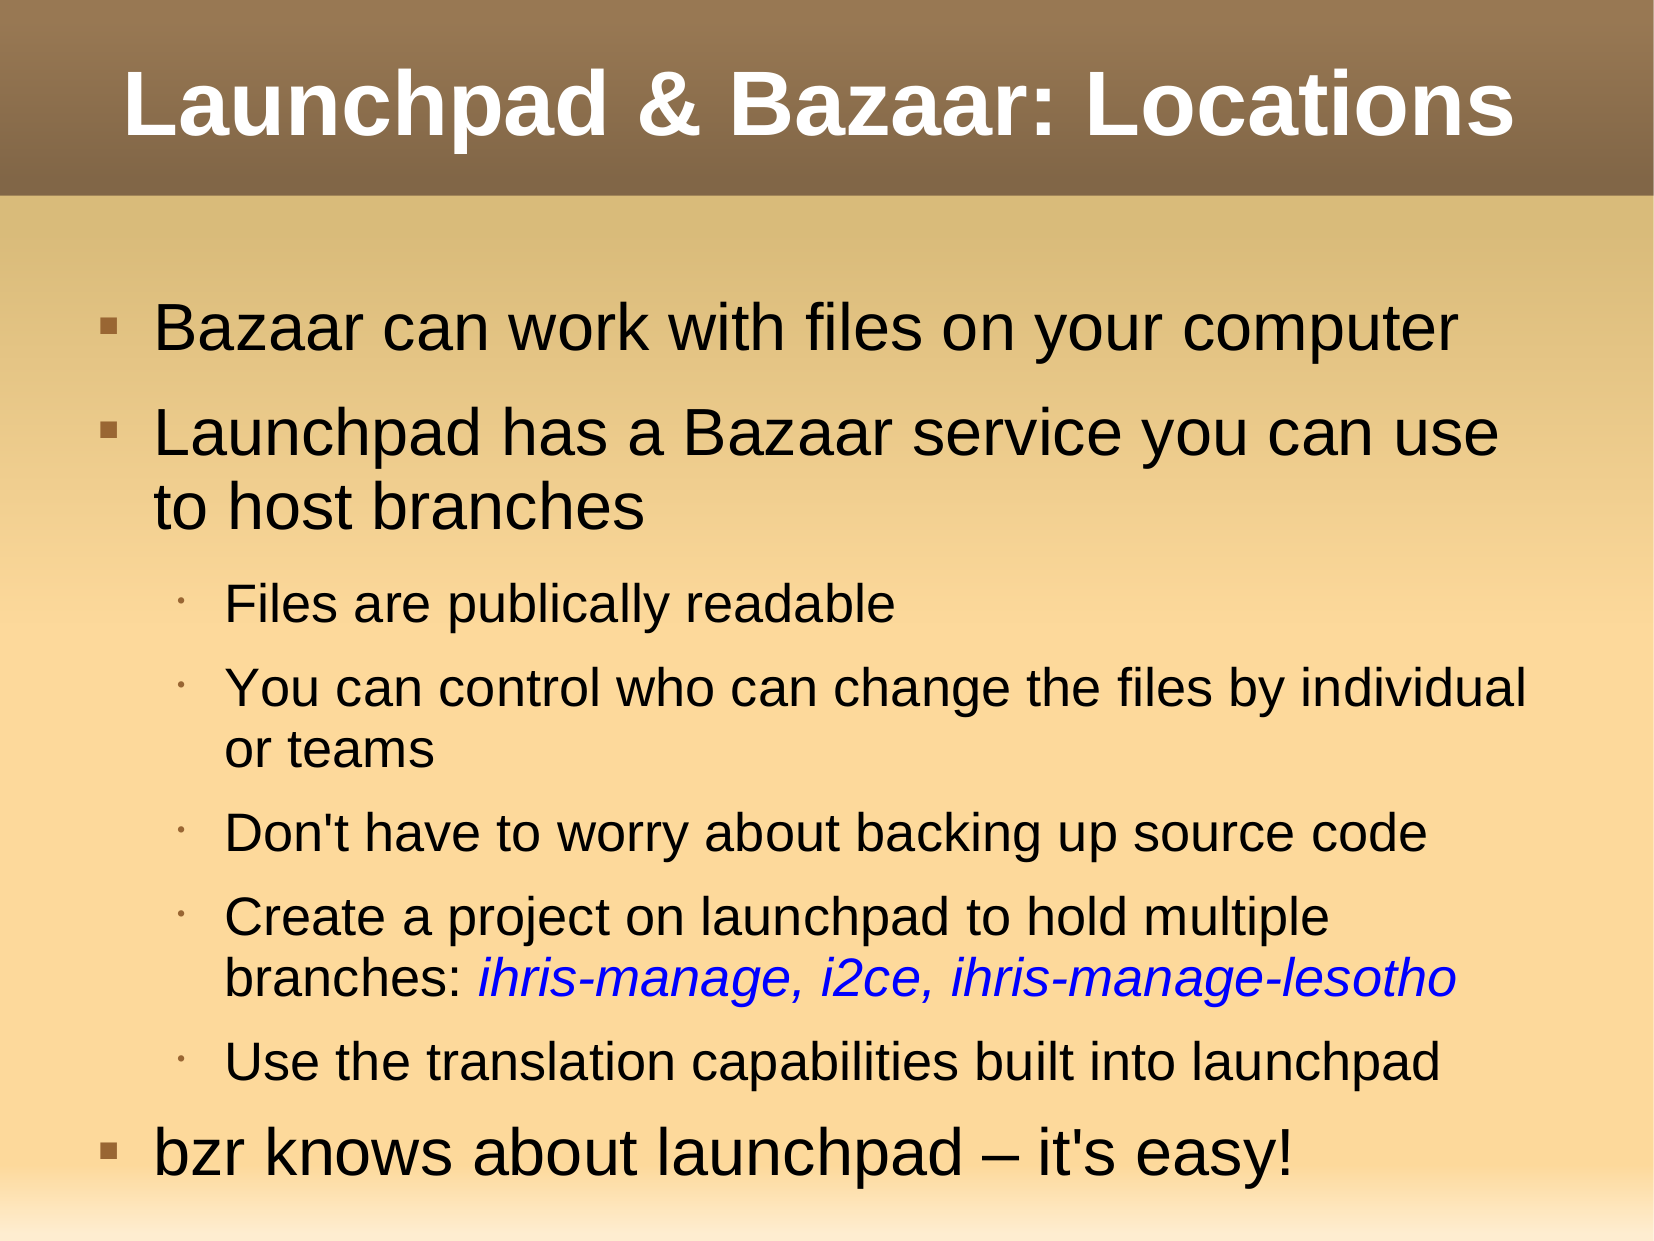

# Launchpad & Bazaar: Locations
Bazaar can work with files on your computer
Launchpad has a Bazaar service you can use to host branches
Files are publically readable
You can control who can change the files by individual or teams
Don't have to worry about backing up source code
Create a project on launchpad to hold multiple branches: ihris-manage, i2ce, ihris-manage-lesotho
Use the translation capabilities built into launchpad
bzr knows about launchpad – it's easy!